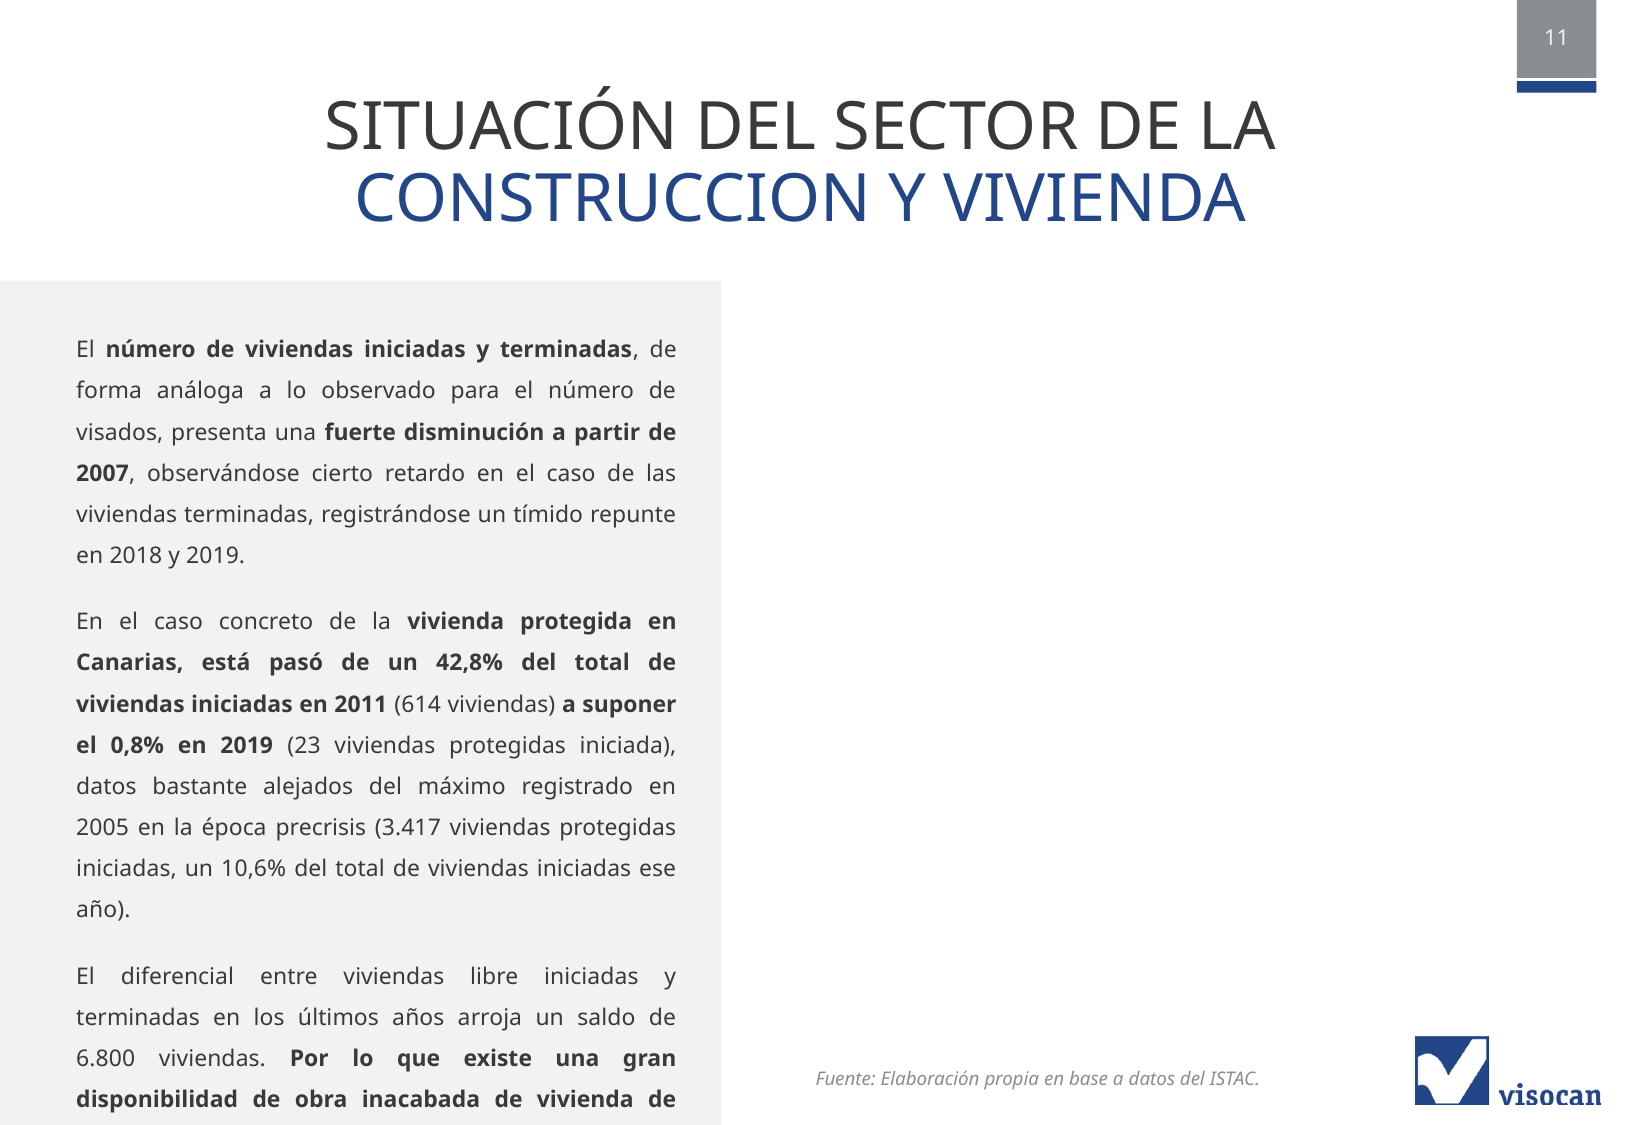

SITUACIÓN DEL SECTOR DE LA CONSTRUCCION Y VIVIENDA
El número de viviendas iniciadas y terminadas, de forma análoga a lo observado para el número de visados, presenta una fuerte disminución a partir de 2007, observándose cierto retardo en el caso de las viviendas terminadas, registrándose un tímido repunte en 2018 y 2019.
En el caso concreto de la vivienda protegida en Canarias, está pasó de un 42,8% del total de viviendas iniciadas en 2011 (614 viviendas) a suponer el 0,8% en 2019 (23 viviendas protegidas iniciada), datos bastante alejados del máximo registrado en 2005 en la época precrisis (3.417 viviendas protegidas iniciadas, un 10,6% del total de viviendas iniciadas ese año).
El diferencial entre viviendas libre iniciadas y terminadas en los últimos años arroja un saldo de 6.800 viviendas. Por lo que existe una gran disponibilidad de obra inacabada de vivienda de protección oficial.
Fuente: Elaboración propia en base a datos del ISTAC.